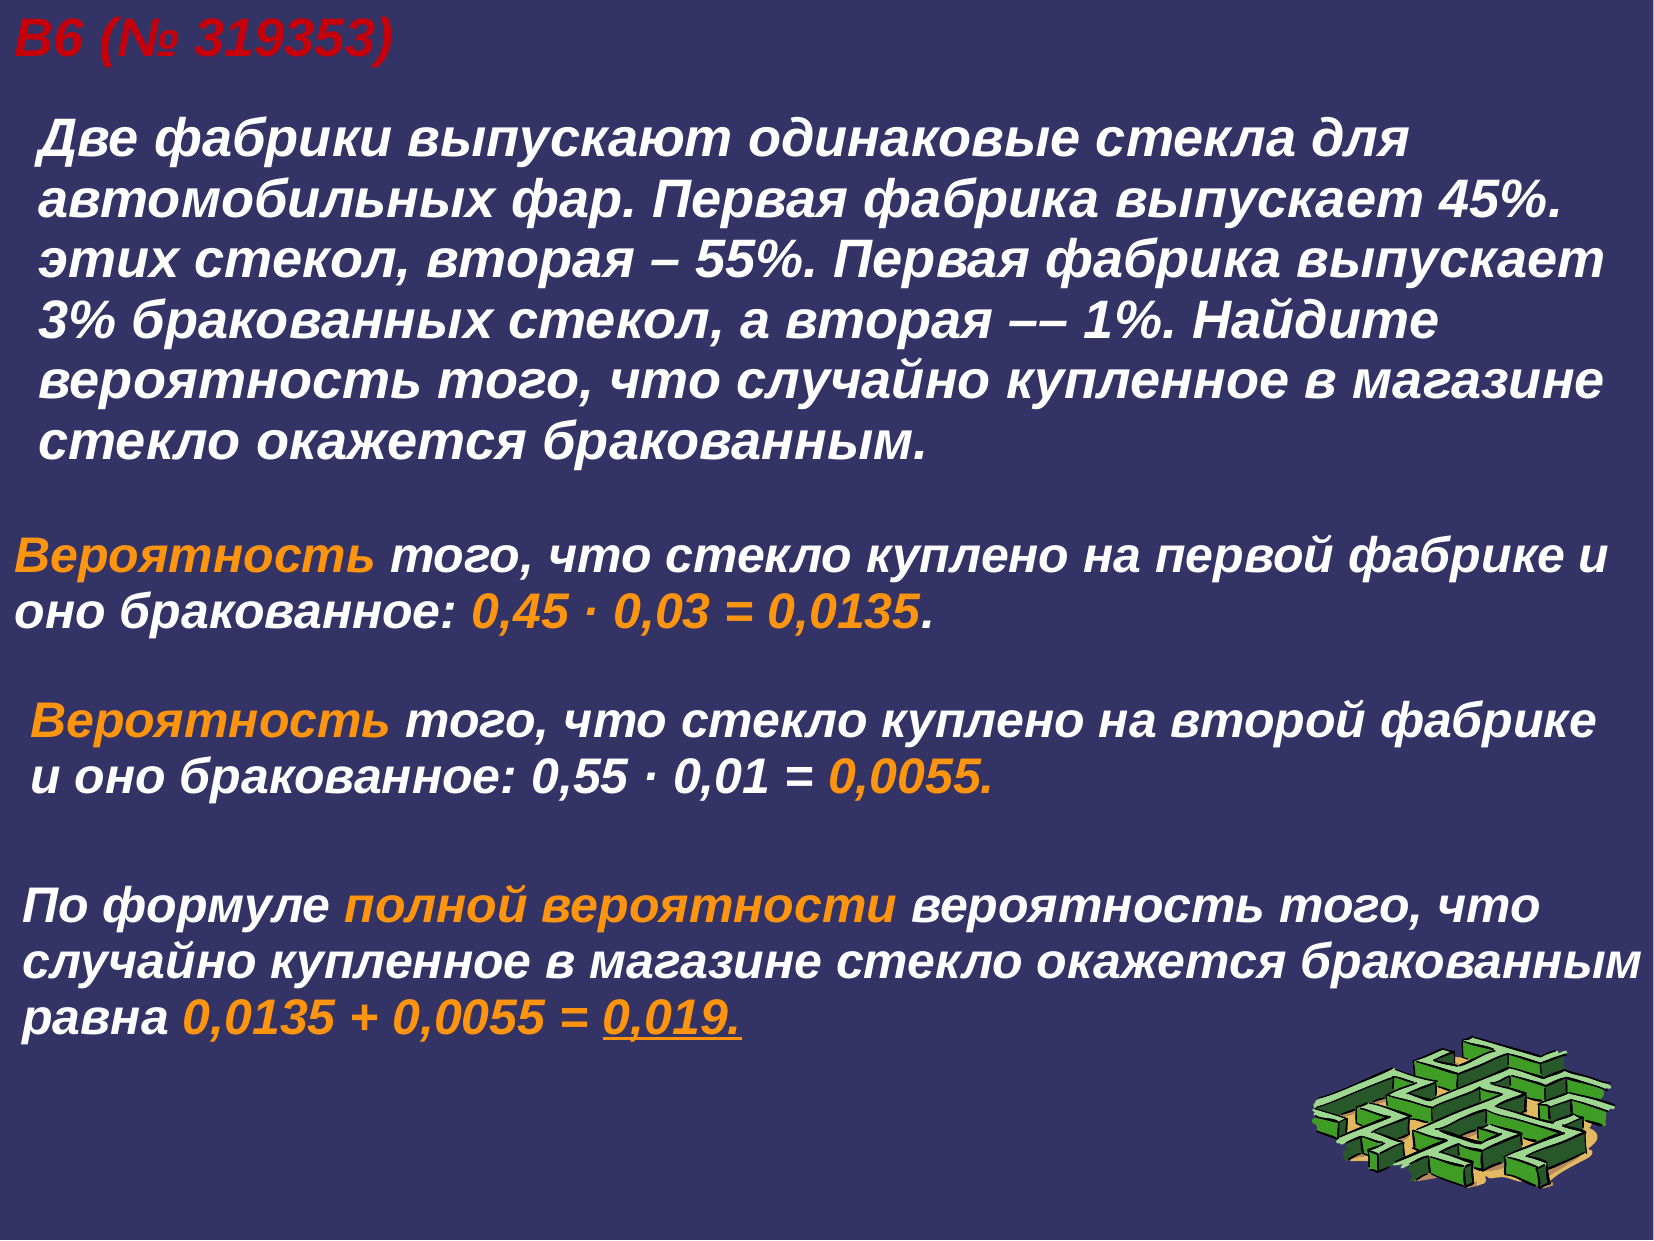

B6 (№ 319353)
Две фабрики выпускают одинаковые стекла для автомобильных фар. Первая фабрика выпускает 45%. этих стекол, вторая – 55%. Первая фабрика выпускает 3% бракованных стекол, а вторая –– 1%. Найдите вероятность того, что случайно купленное в магазине стекло окажется бракованным.
Вероятность того, что стекло куплено на первой фабрике и оно бракованное: 0,45 · 0,03 = 0,0135.
Вероятность того, что стекло куплено на второй фабрике и оно бракованное: 0,55 · 0,01 = 0,0055.
По формуле полной вероятности вероятность того, что случайно купленное в магазине стекло окажется бракованным равна 0,0135 + 0,0055 = 0,019.